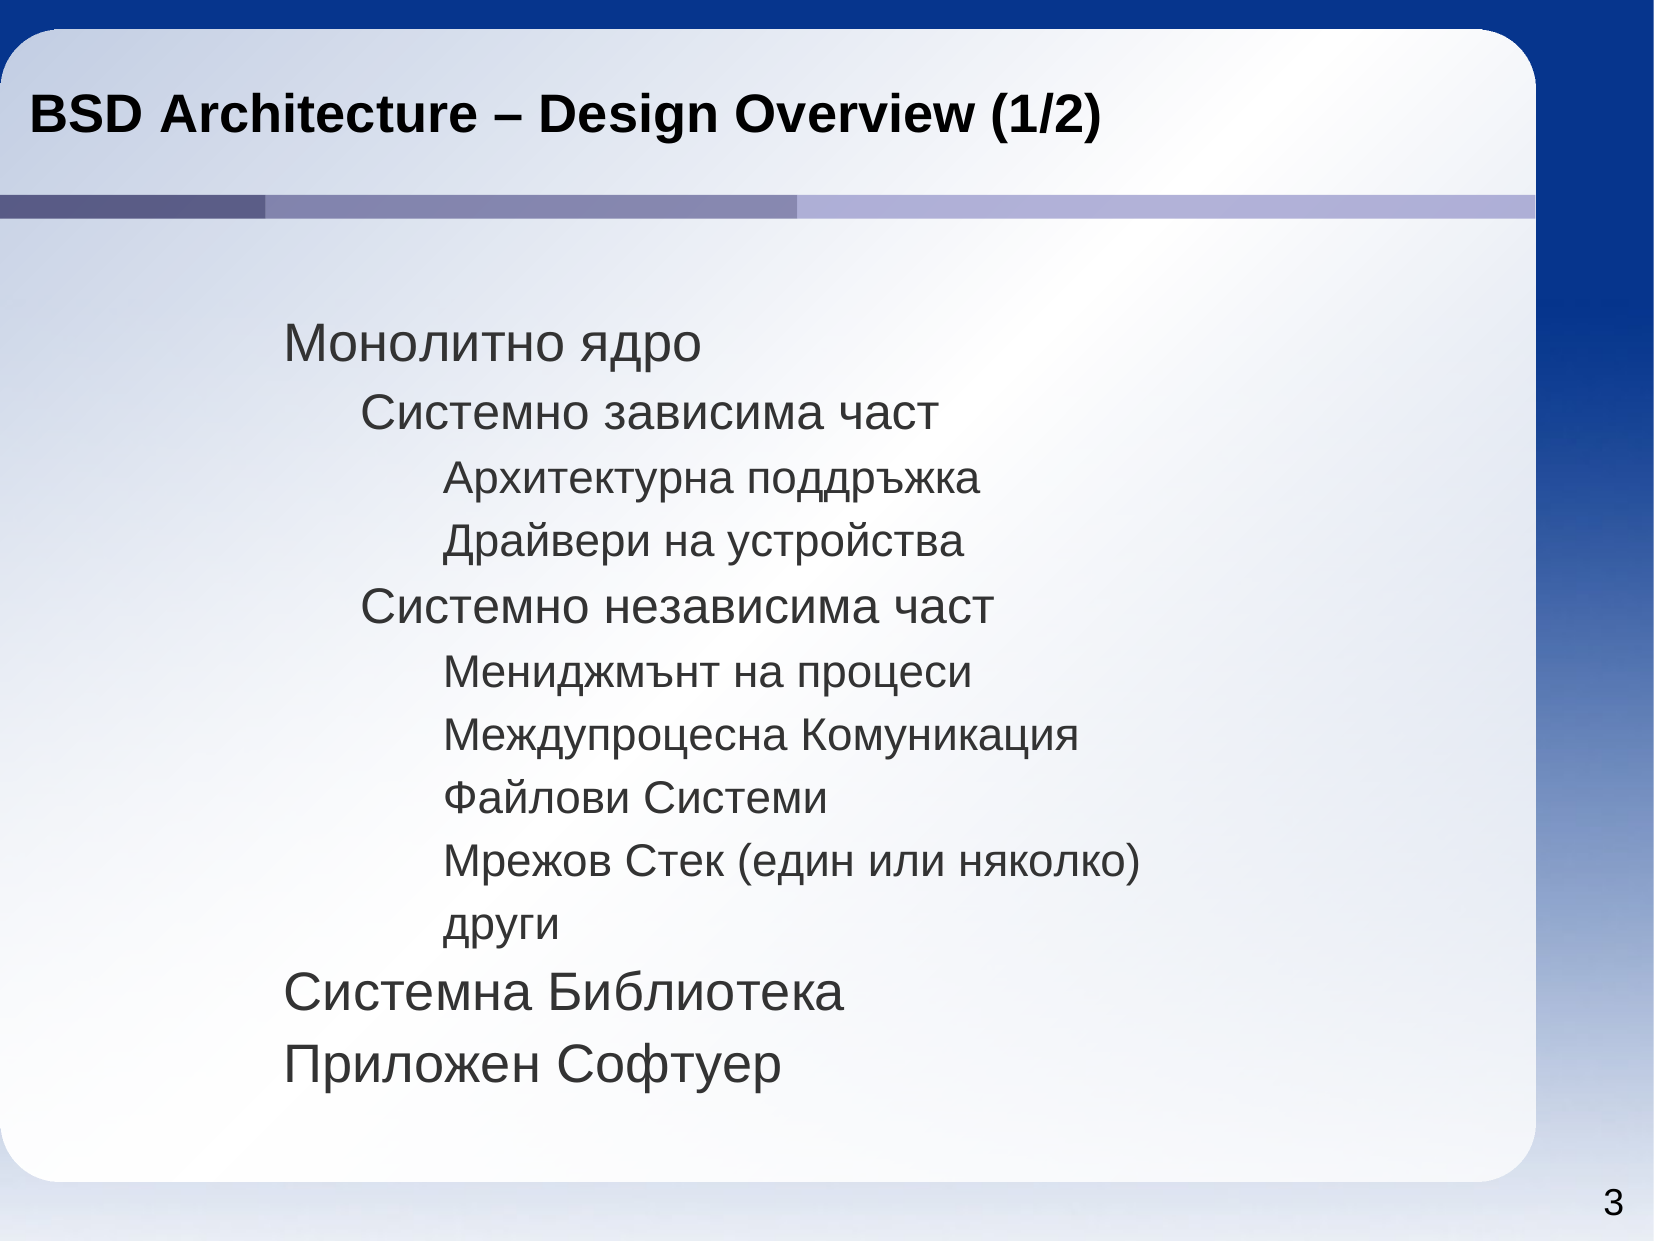

# BSD Architecture – Design Overview (1/2)
Монолитно ядро
Системно зависима част
Архитектурна поддръжка
Драйвери на устройства
Системно независима част
Мениджмънт на процеси
Междупроцесна Комуникация
Файлови Системи
Мрежов Стек (един или няколко)
други
Системна Библиотека
Приложен Софтуер
3